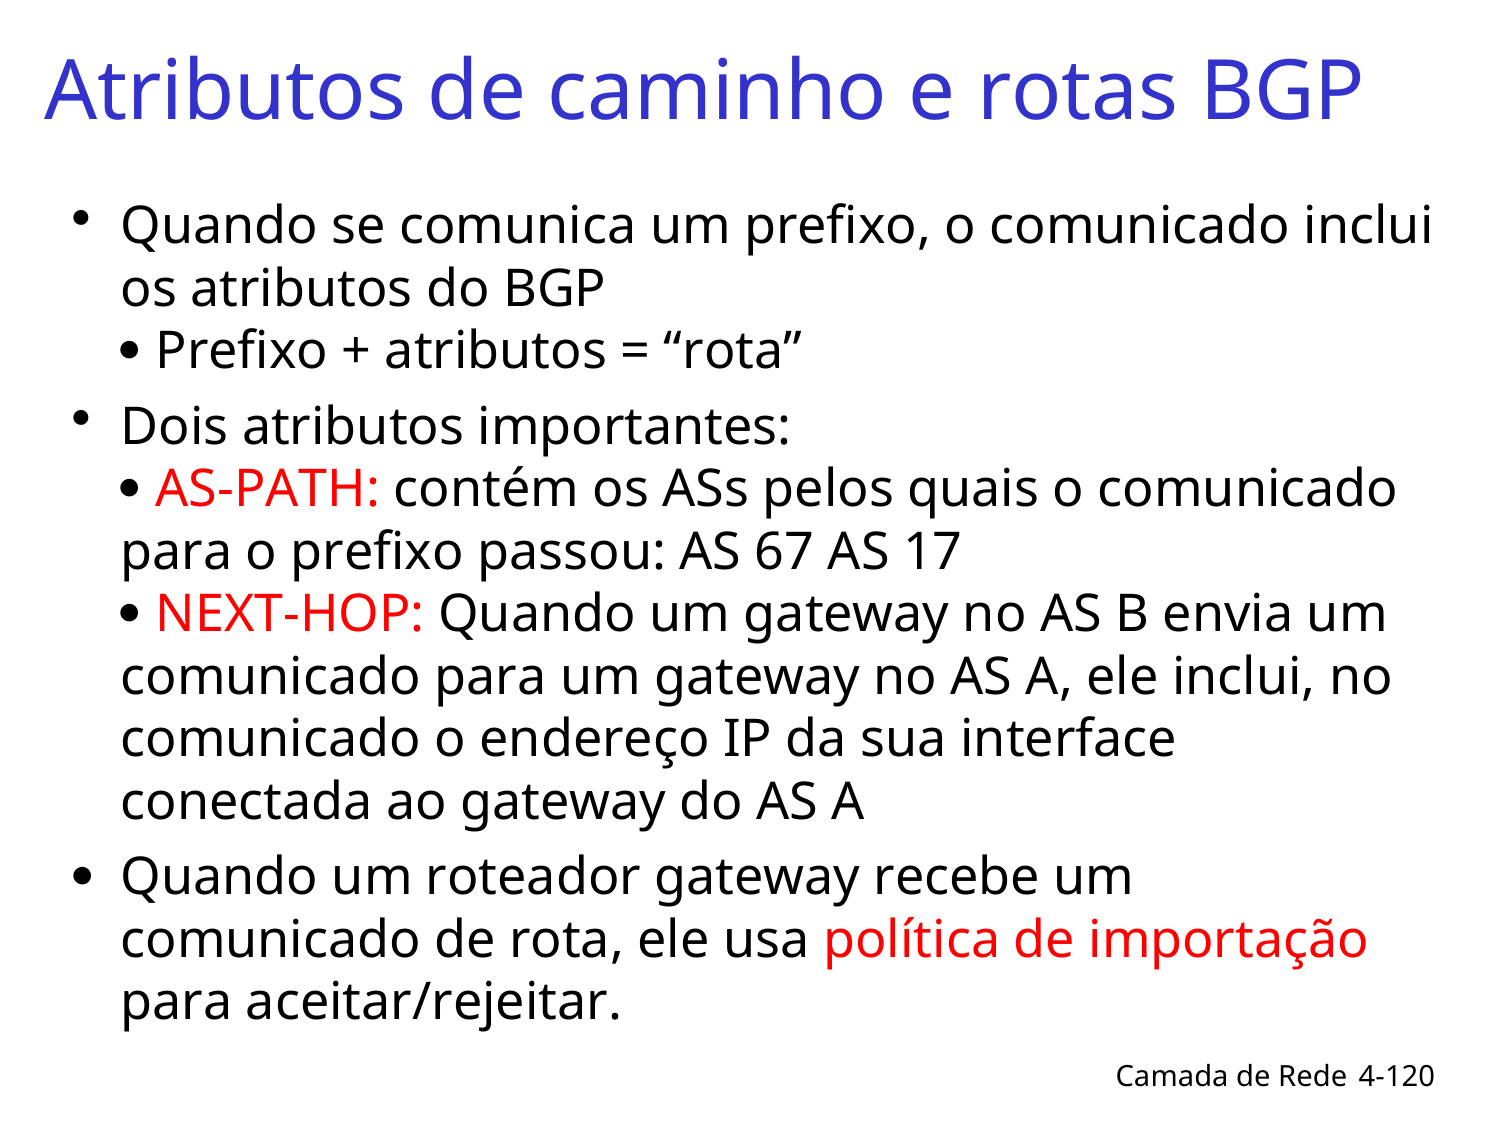

Atributos de caminho e rotas BGP
Quando se comunica um prefixo, o comunicado inclui os atributos do BGP
	 Prefixo + atributos = “rota”
Dois atributos importantes:
	 AS-PATH: contém os ASs pelos quais o comunicado para o prefixo passou: AS 67 AS 17
	 NEXT-HOP: Quando um gateway no AS B envia um comunicado para um gateway no AS A, ele inclui, no comunicado o endereço IP da sua interface conectada ao gateway do AS A
	Quando um roteador gateway recebe um comunicado de rota, ele usa política de importação para aceitar/rejeitar.
Camada de Rede